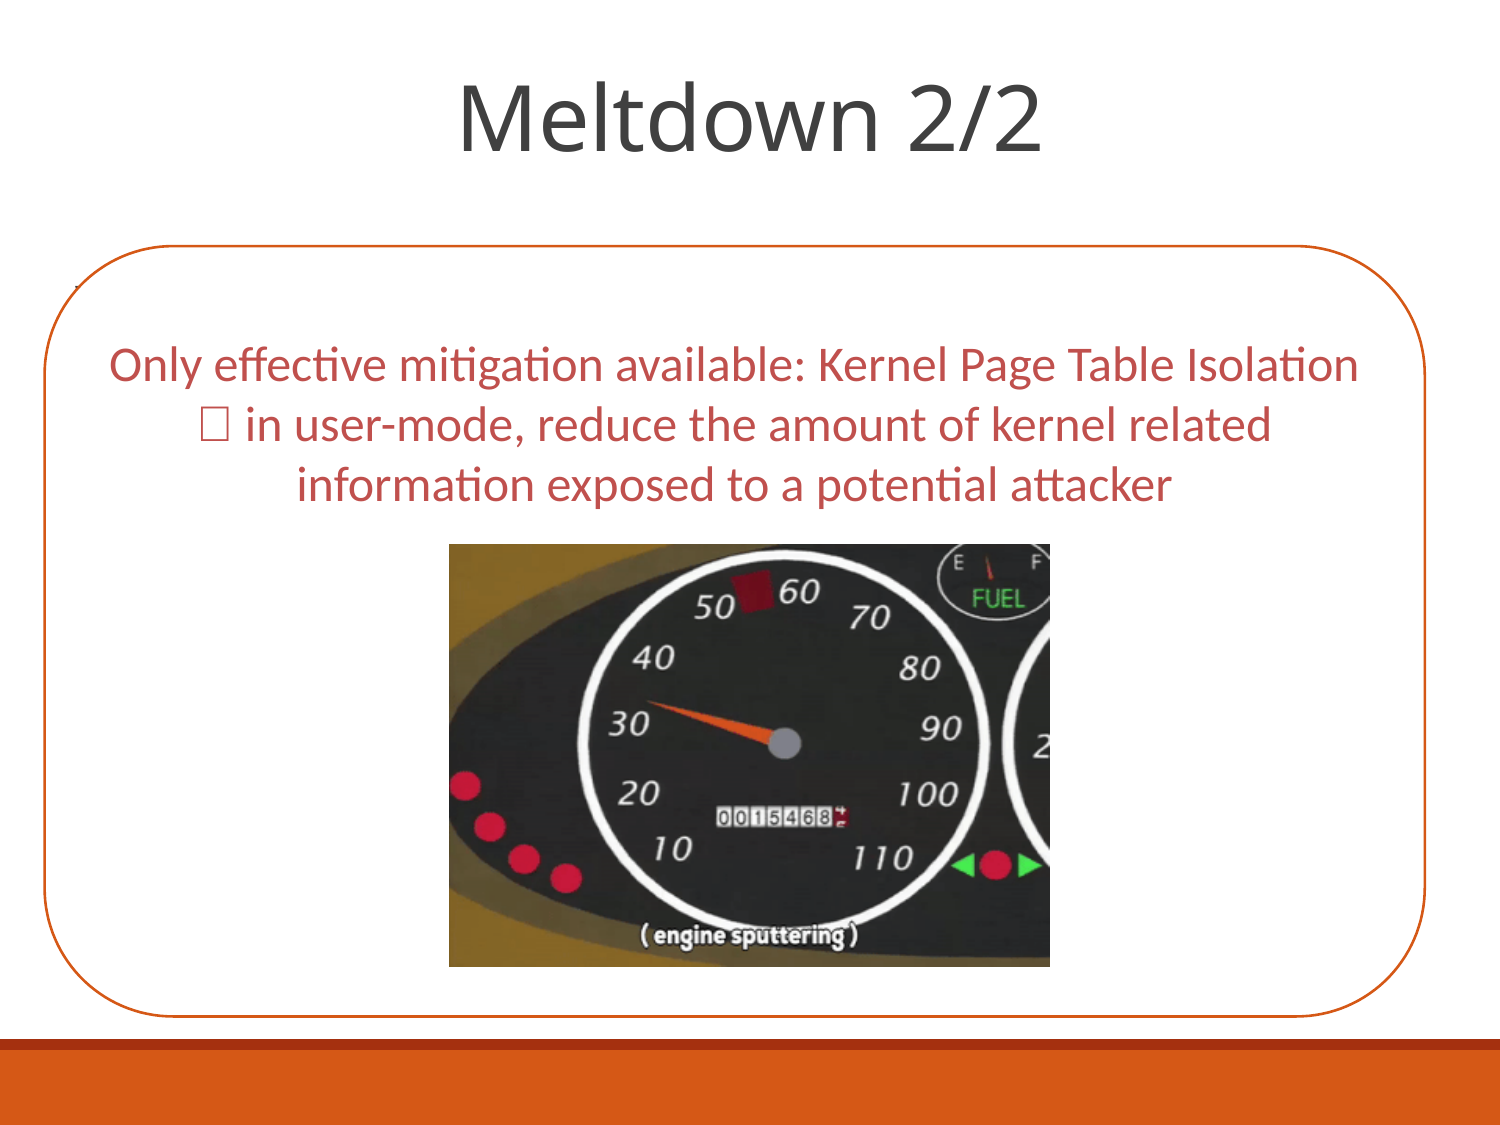

Meltdown 2/2
# When the kernel address is loaded in #4, it is likely that the CPU already issued the subsequent instructions as part of the out-or-order execution, and that their corresponding μOPs wait in the reservation station for the content of the kernel address to arrive
Retry-logic into the transient instruction sequence to avoid 0 biased registers (super technical detail  don’t care )
In #7, the multiplied secret is added to the base address of the probe array, forming the target address of the covert channel. This address is read to cache the corresponding cache line. Consequently, our transient instruction sequence affects the cache state based on the secret value that was read in #1.
Use Flush+Reload to retrieve the secret
Only effective mitigation available: Kernel Page Table Isolation  in user-mode, reduce the amount of kernel related information exposed to a potential attacker